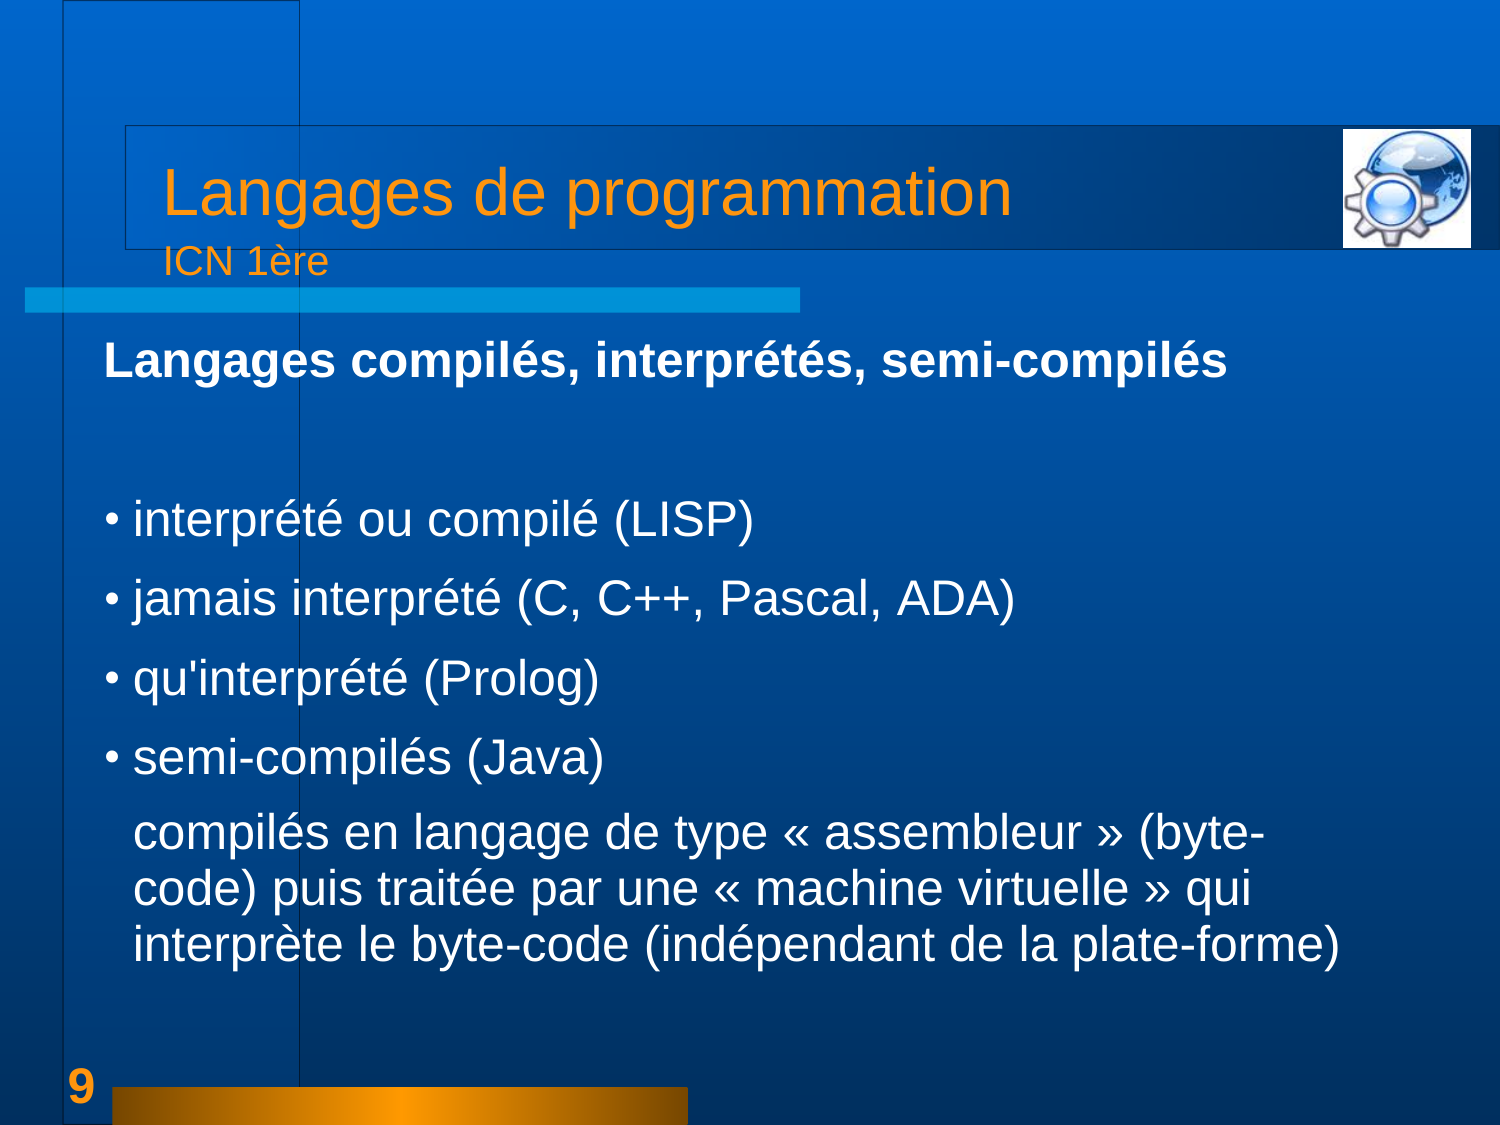

Langages compilés, interprétés, semi-compilés
interprété ou compilé (LISP)
jamais interprété (C, C++, Pascal, ADA)
qu'interprété (Prolog)
semi-compilés (Java)
compilés en langage de type « assembleur » (byte-code) puis traitée par une « machine virtuelle » qui interprète le byte-code (indépendant de la plate-forme)